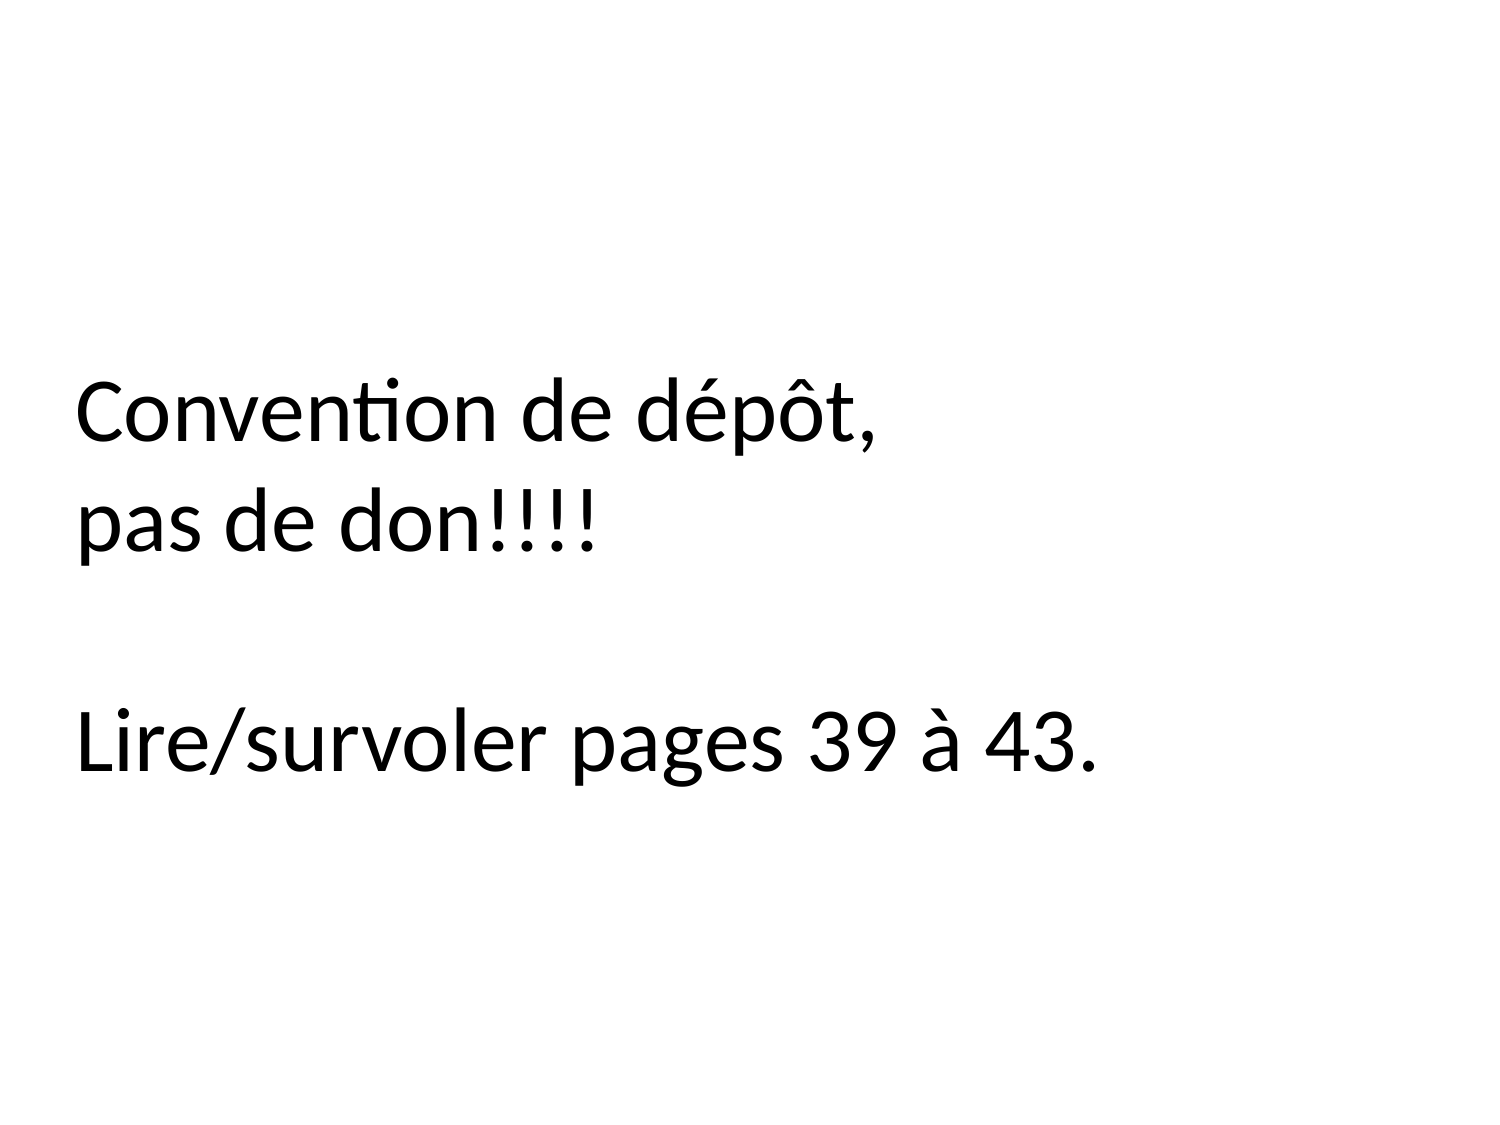

# Convention de dépôt, pas de don!!!! Lire/survoler pages 39 à 43.